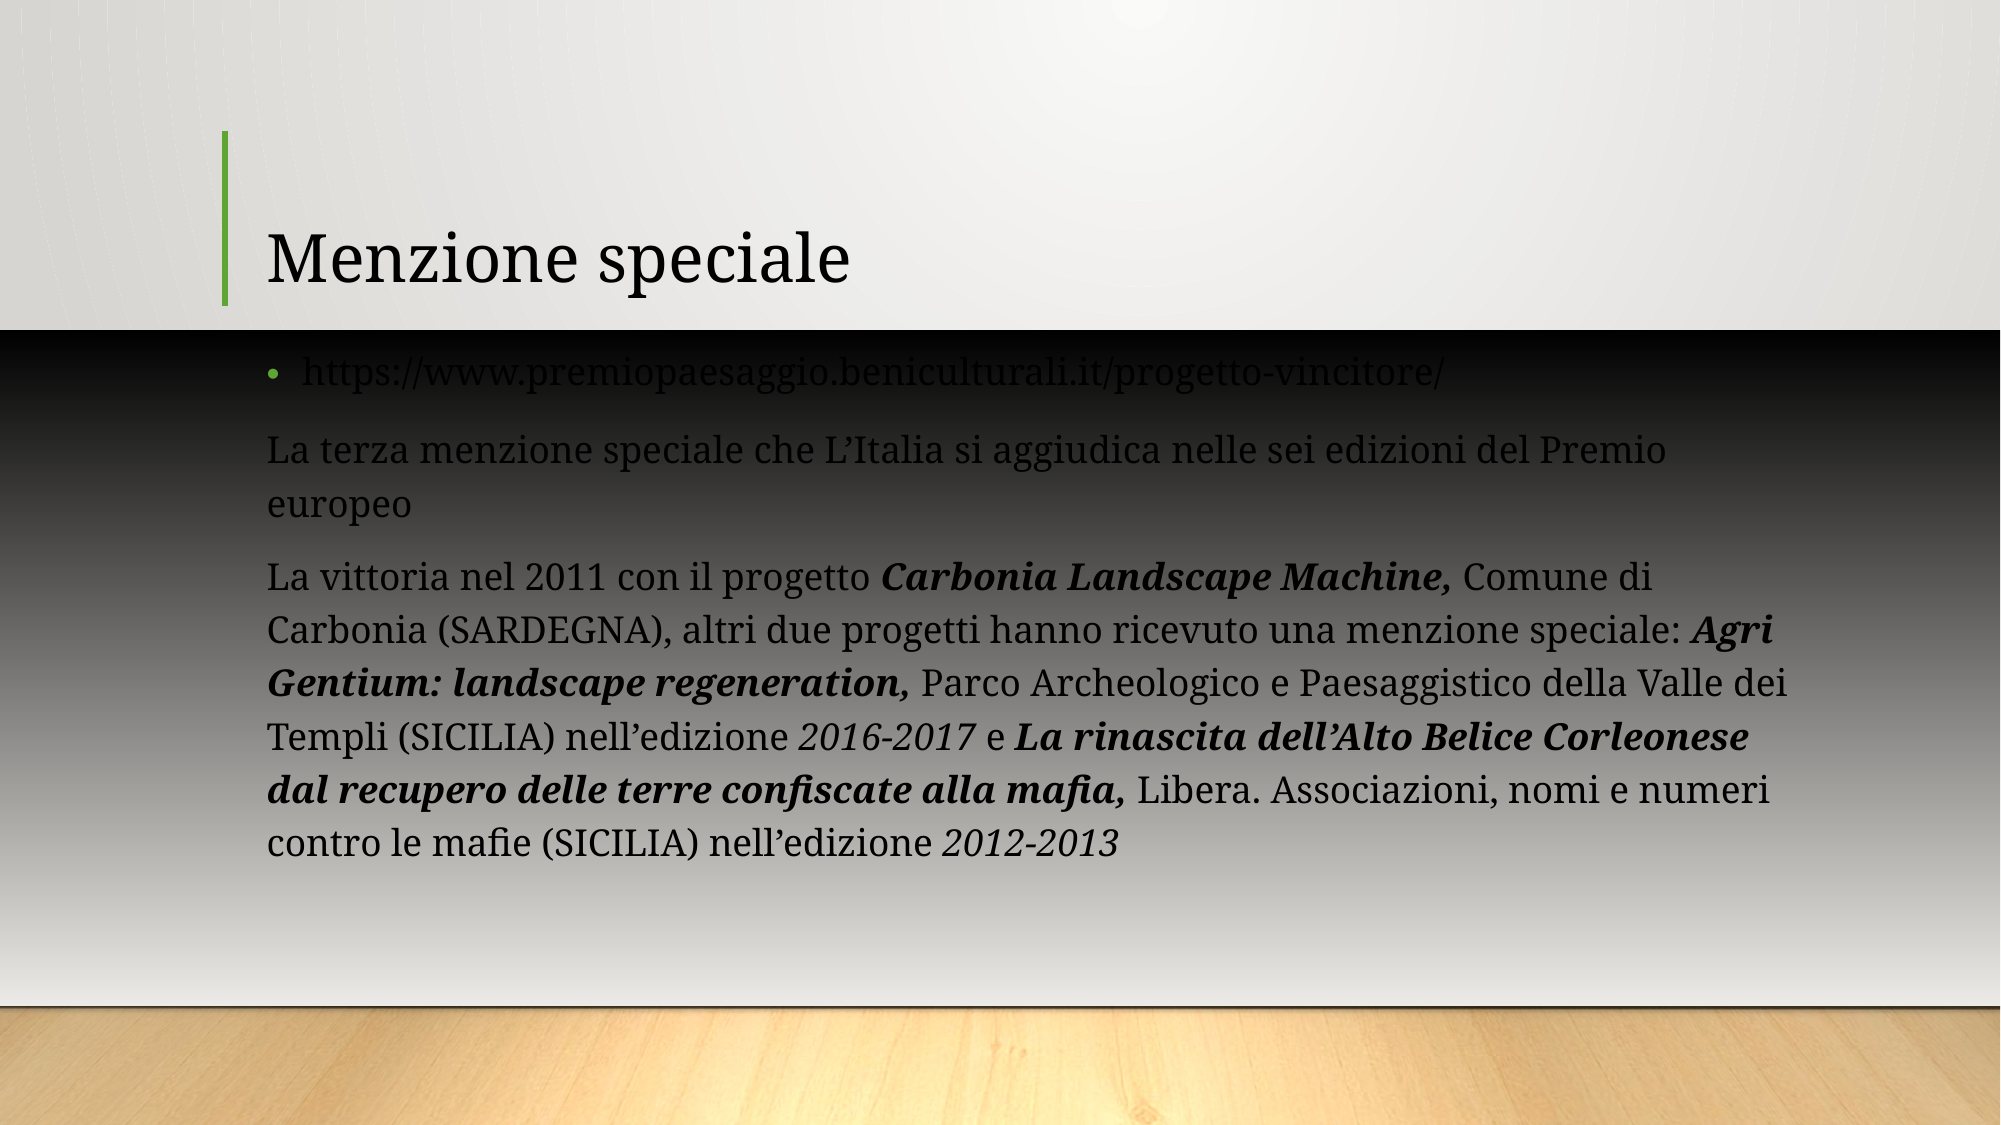

# Menzione speciale
https://www.premiopaesaggio.beniculturali.it/progetto-vincitore/
La terza menzione speciale che L’Italia si aggiudica nelle sei edizioni del Premio europeo
La vittoria nel 2011 con il progetto Carbonia Landscape Machine, Comune di Carbonia (SARDEGNA), altri due progetti hanno ricevuto una menzione speciale: Agri Gentium: landscape regeneration, Parco Archeologico e Paesaggistico della Valle dei Templi (SICILIA) nell’edizione 2016-2017 e La rinascita dell’Alto Belice Corleonese dal recupero delle terre confiscate alla mafia, Libera. Associazioni, nomi e numeri contro le mafie (SICILIA) nell’edizione 2012-2013